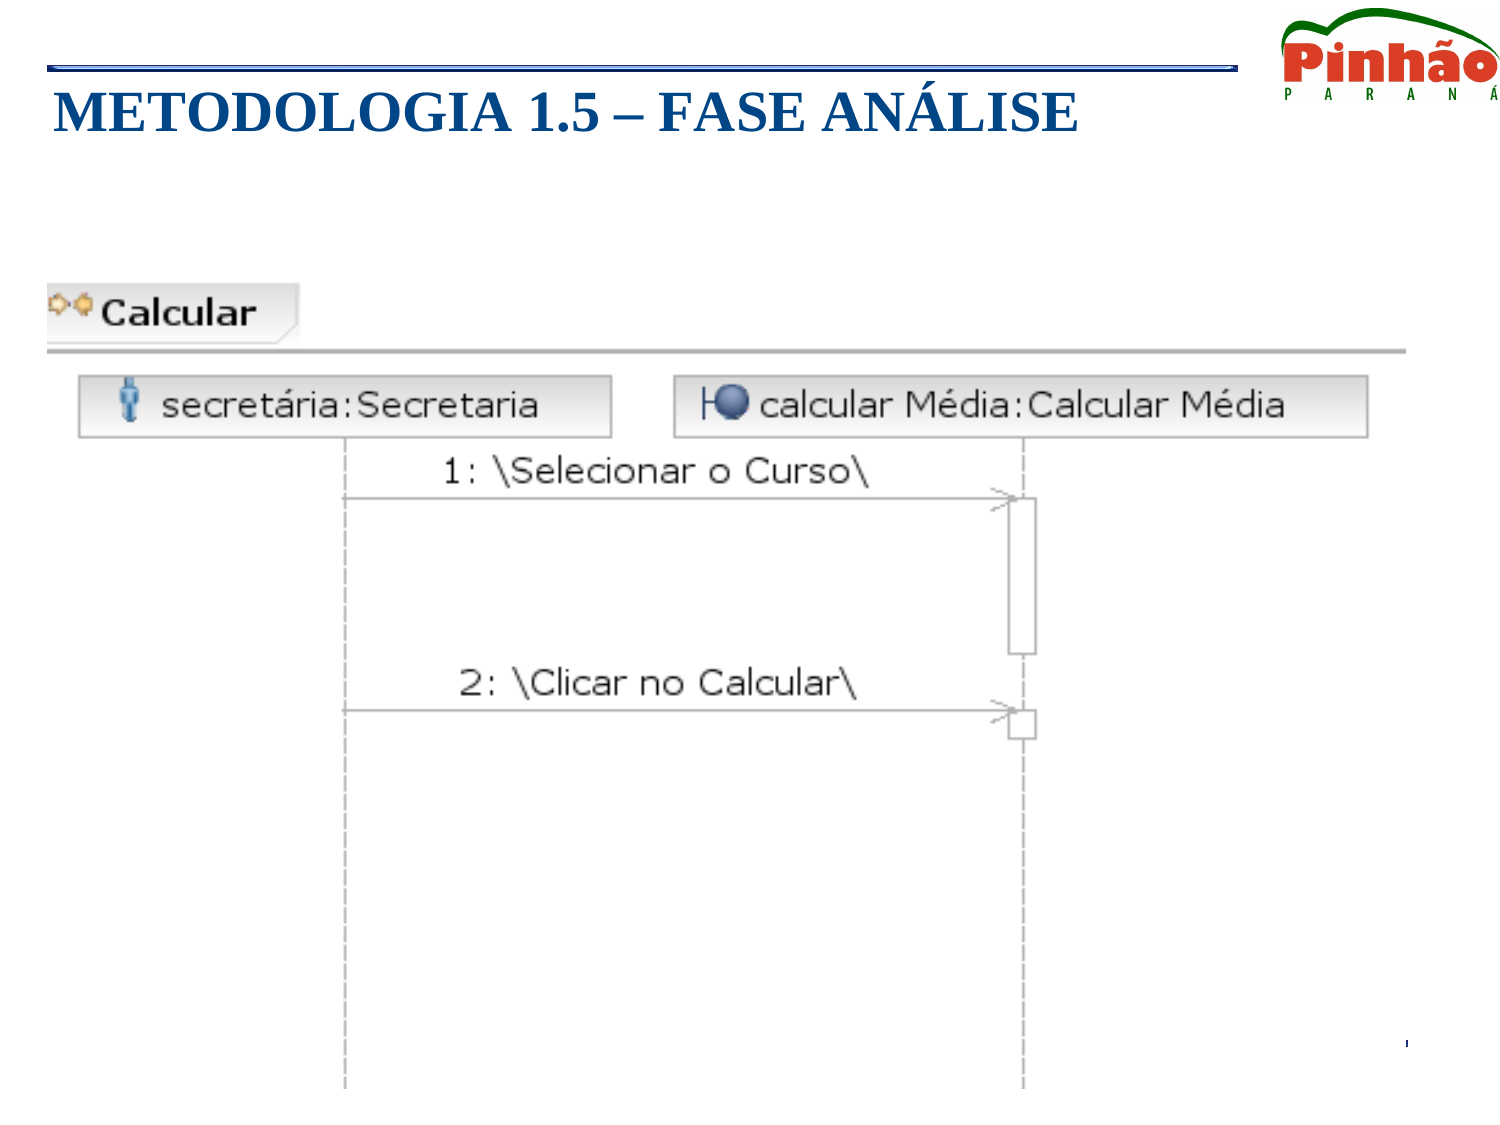

METODOLOGIA 1.5 – FASE ANÁLISE
Caso de Uso Calcular Média
Sequência